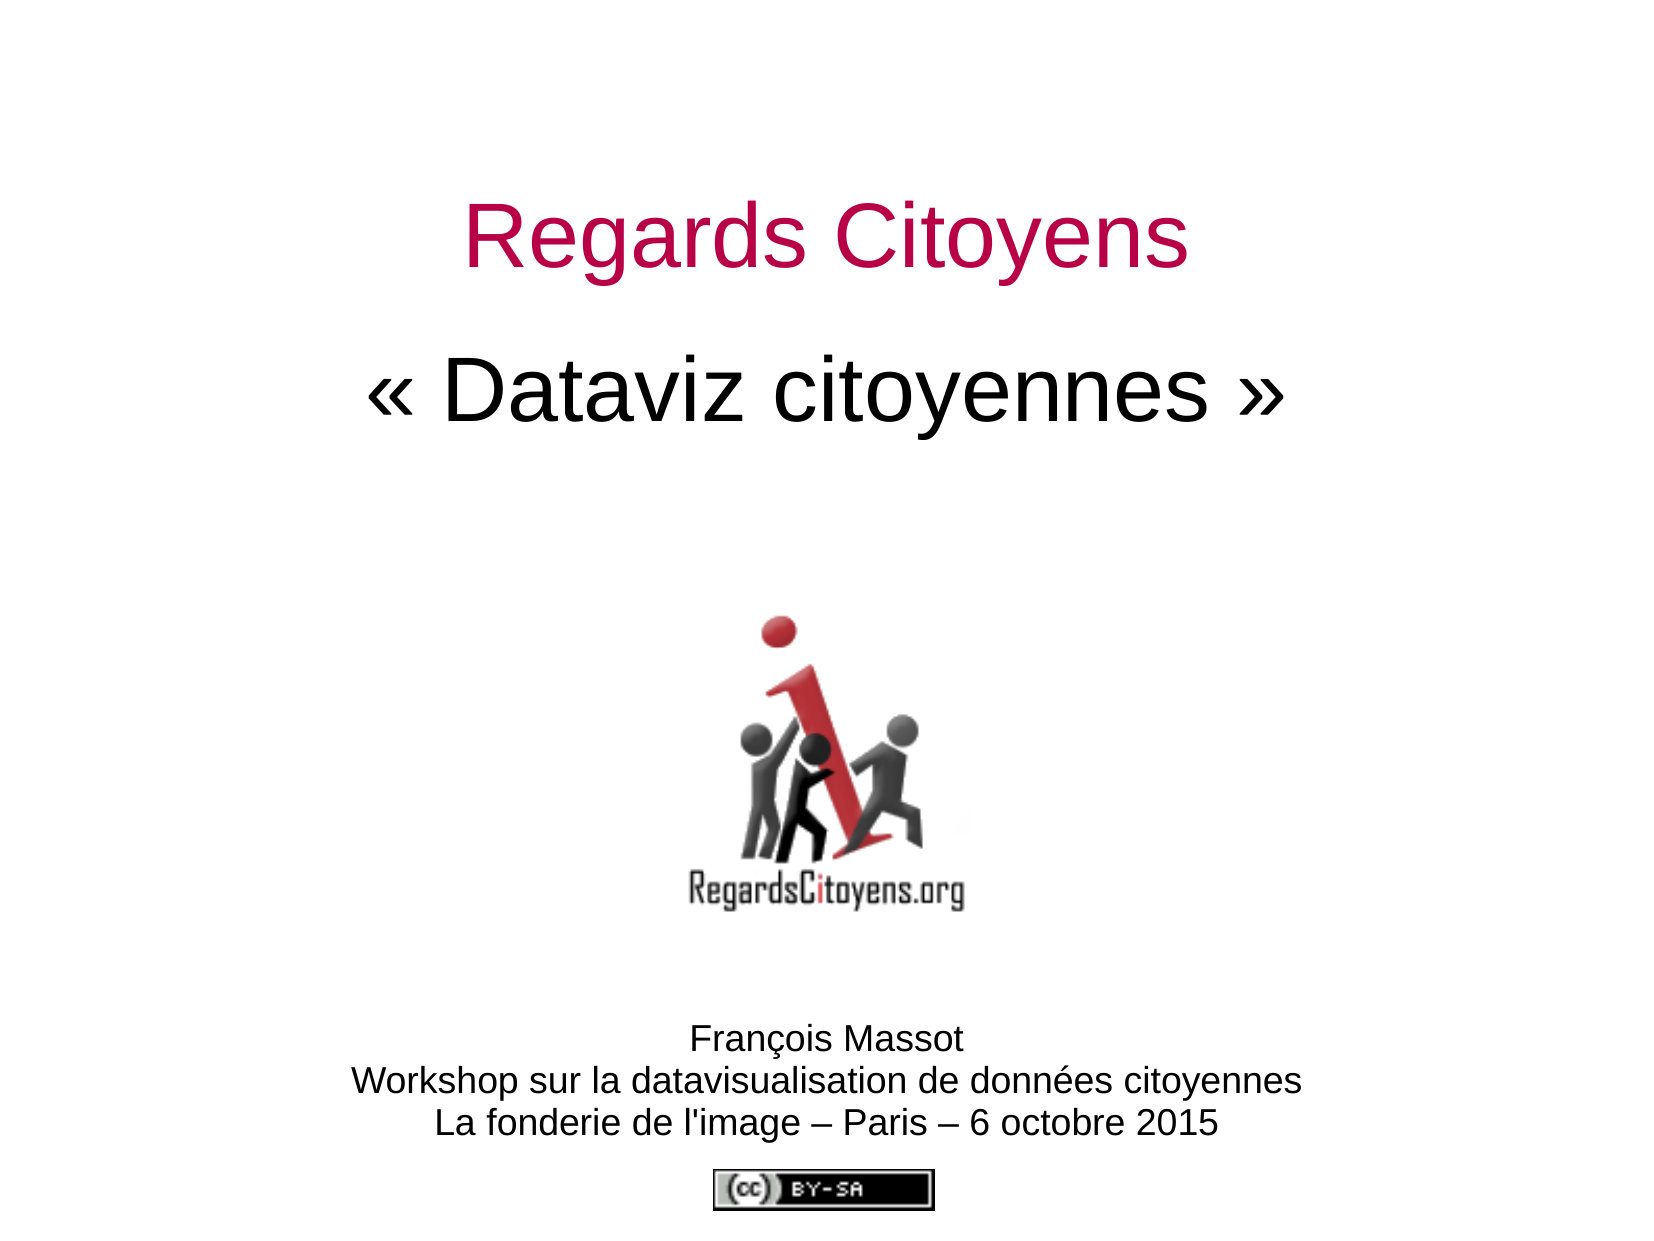

# Regards Citoyens « Dataviz citoyennes »
François Massot
Workshop sur la datavisualisation de données citoyennes
La fonderie de l'image – Paris – 6 octobre 2015